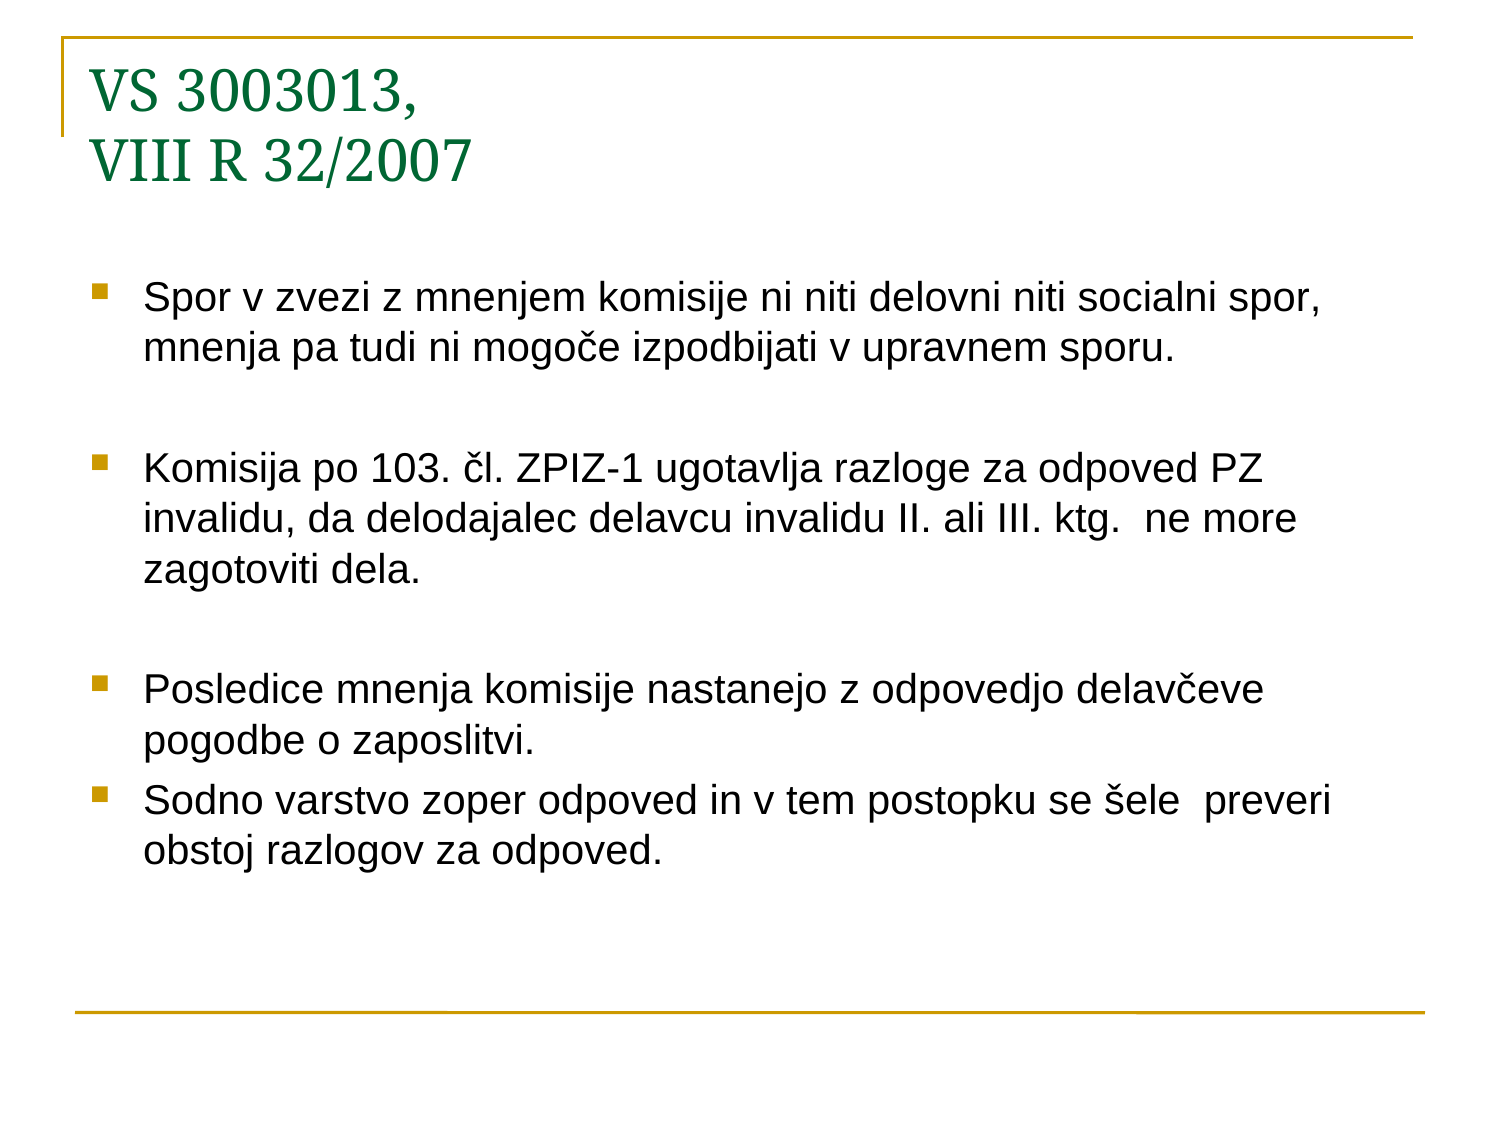

# VS 3003013, VIII R 32/2007
Spor v zvezi z mnenjem komisije ni niti delovni niti socialni spor, mnenja pa tudi ni mogoče izpodbijati v upravnem sporu.
Komisija po 103. čl. ZPIZ-1 ugotavlja razloge za odpoved PZ invalidu, da delodajalec delavcu invalidu II. ali III. ktg. ne more zagotoviti dela.
Posledice mnenja komisije nastanejo z odpovedjo delavčeve pogodbe o zaposlitvi.
Sodno varstvo zoper odpoved in v tem postopku se šele preveri obstoj razlogov za odpoved.